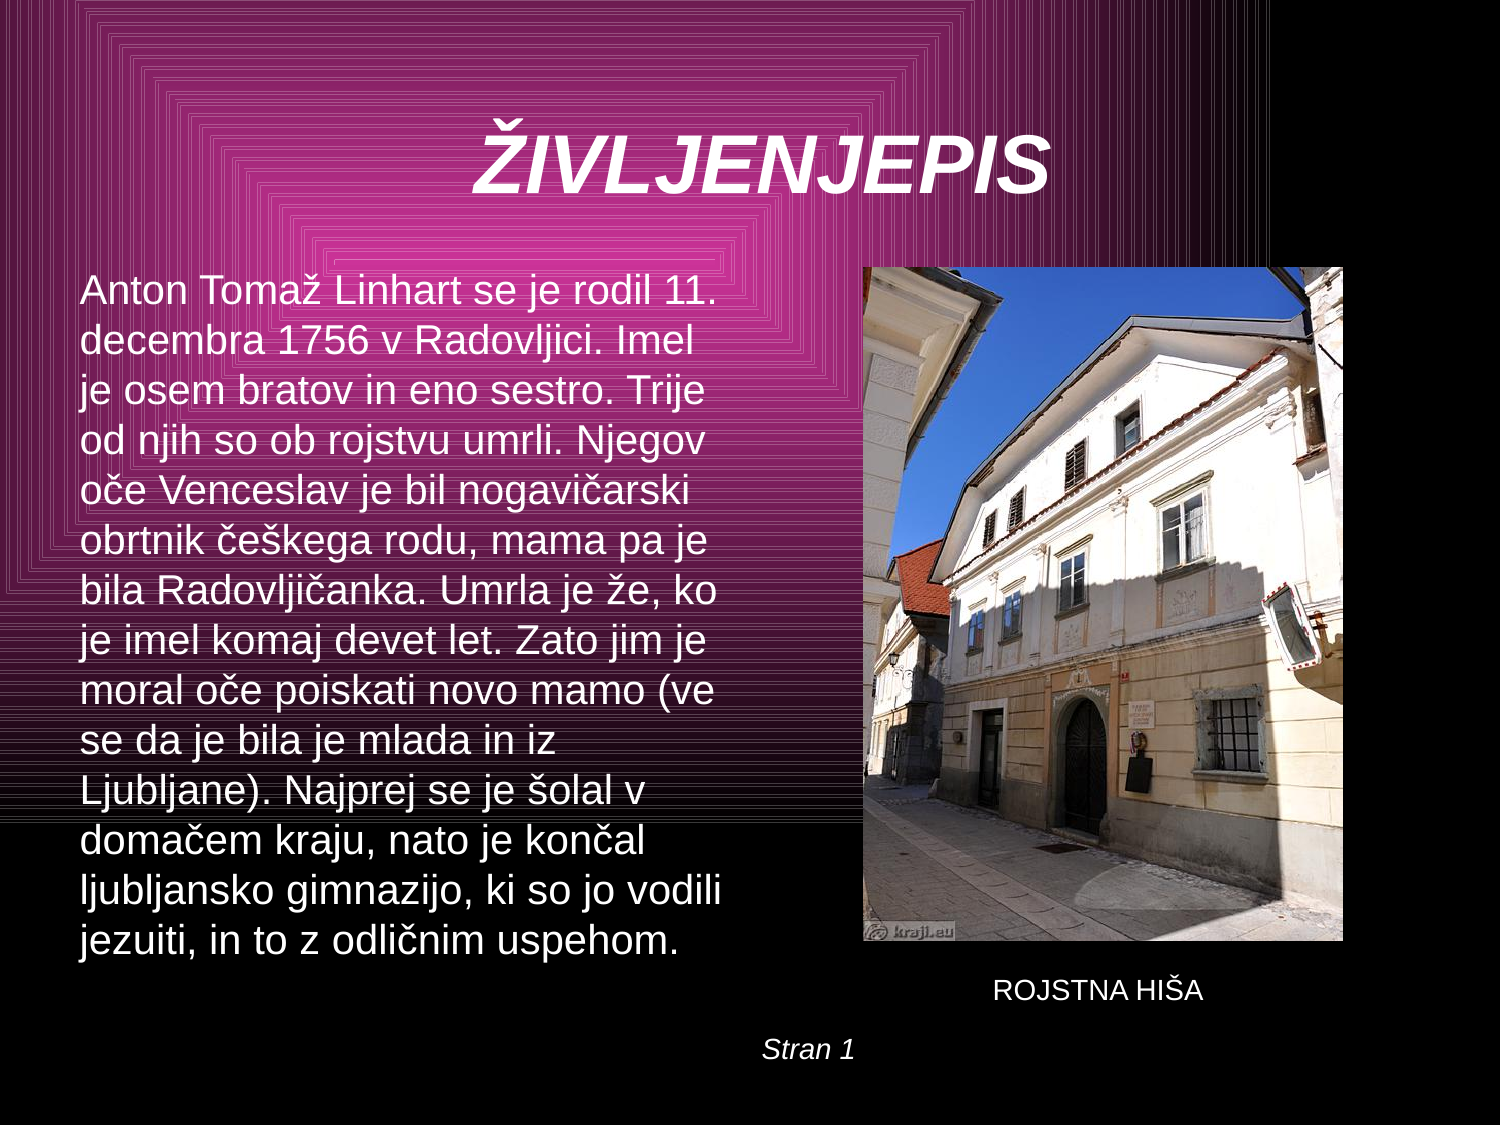

# ŽIVLJENJEPIS
Anton Tomaž Linhart se je rodil 11. decembra 1756 v Radovljici. Imel je osem bratov in eno sestro. Trije od njih so ob rojstvu umrli. Njegov oče Venceslav je bil nogavičarski obrtnik češkega rodu, mama pa je bila Radovljičanka. Umrla je že, ko je imel komaj devet let. Zato jim je moral oče poiskati novo mamo (ve se da je bila je mlada in iz Ljubljane). Najprej se je šolal v domačem kraju, nato je končal ljubljansko gimnazijo, ki so jo vodili jezuiti, in to z odličnim uspehom.
ROJSTNA HIŠA
Stran 1